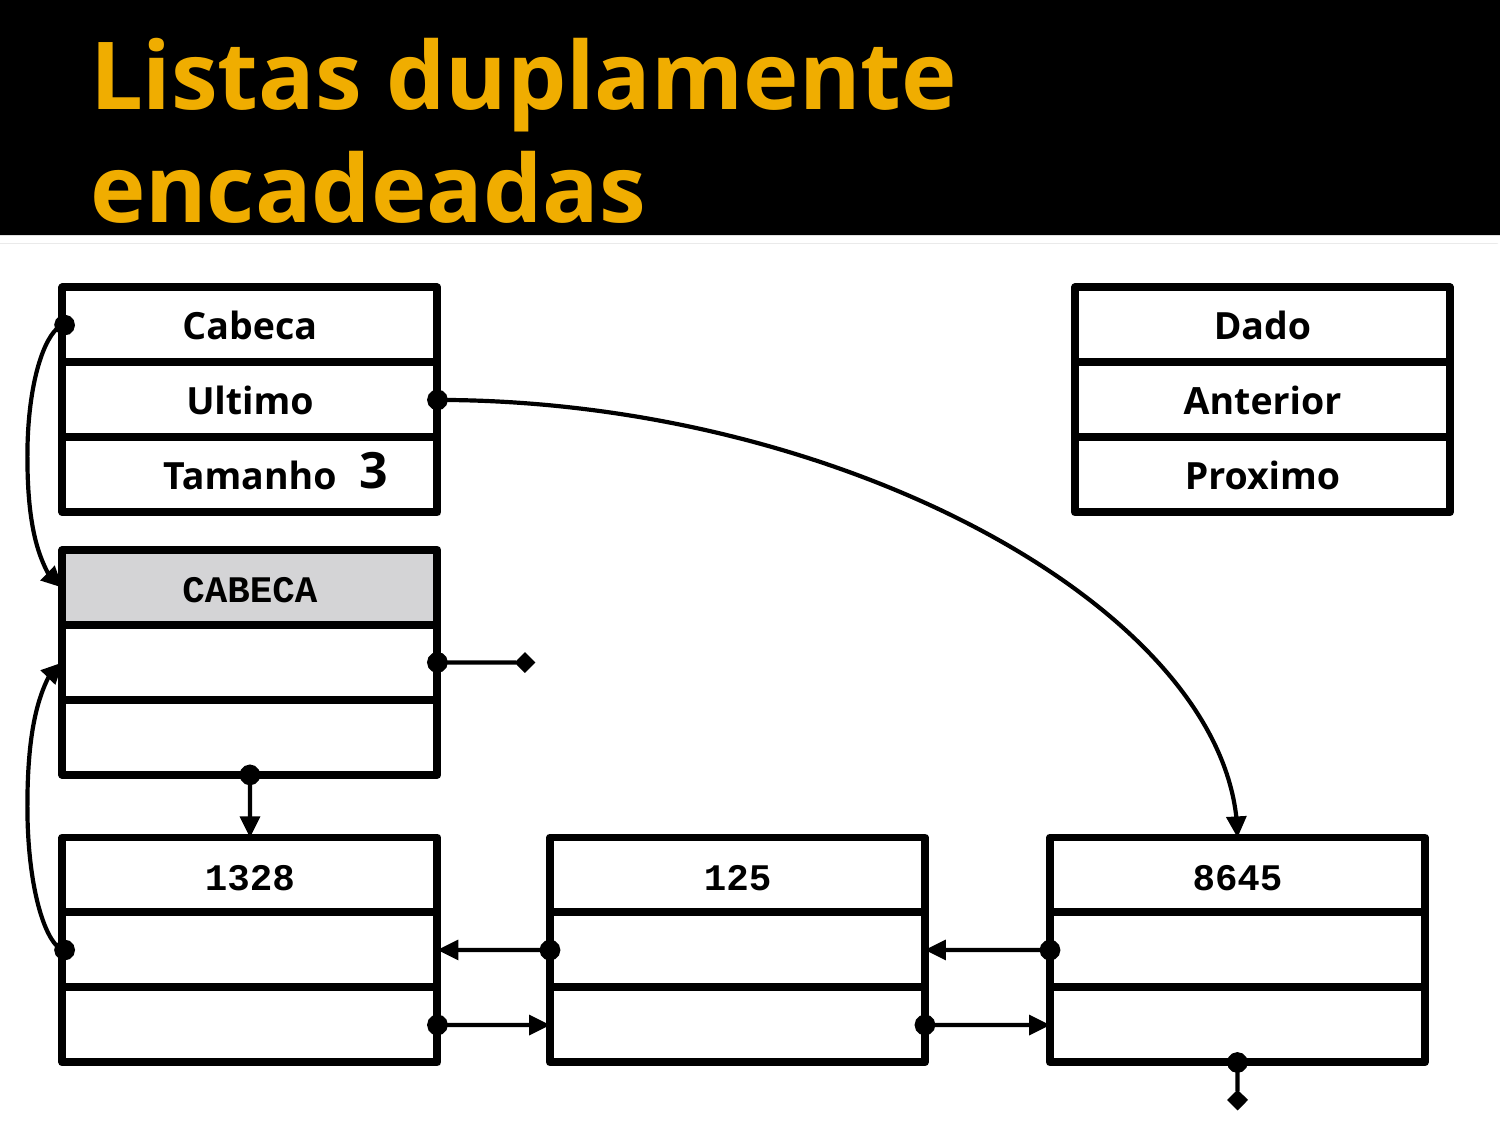

# Listas duplamente encadeadas
Cabeca
Dado
Ultimo
Anterior
3
Tamanho
Proximo
CABECA
1328
125
8645